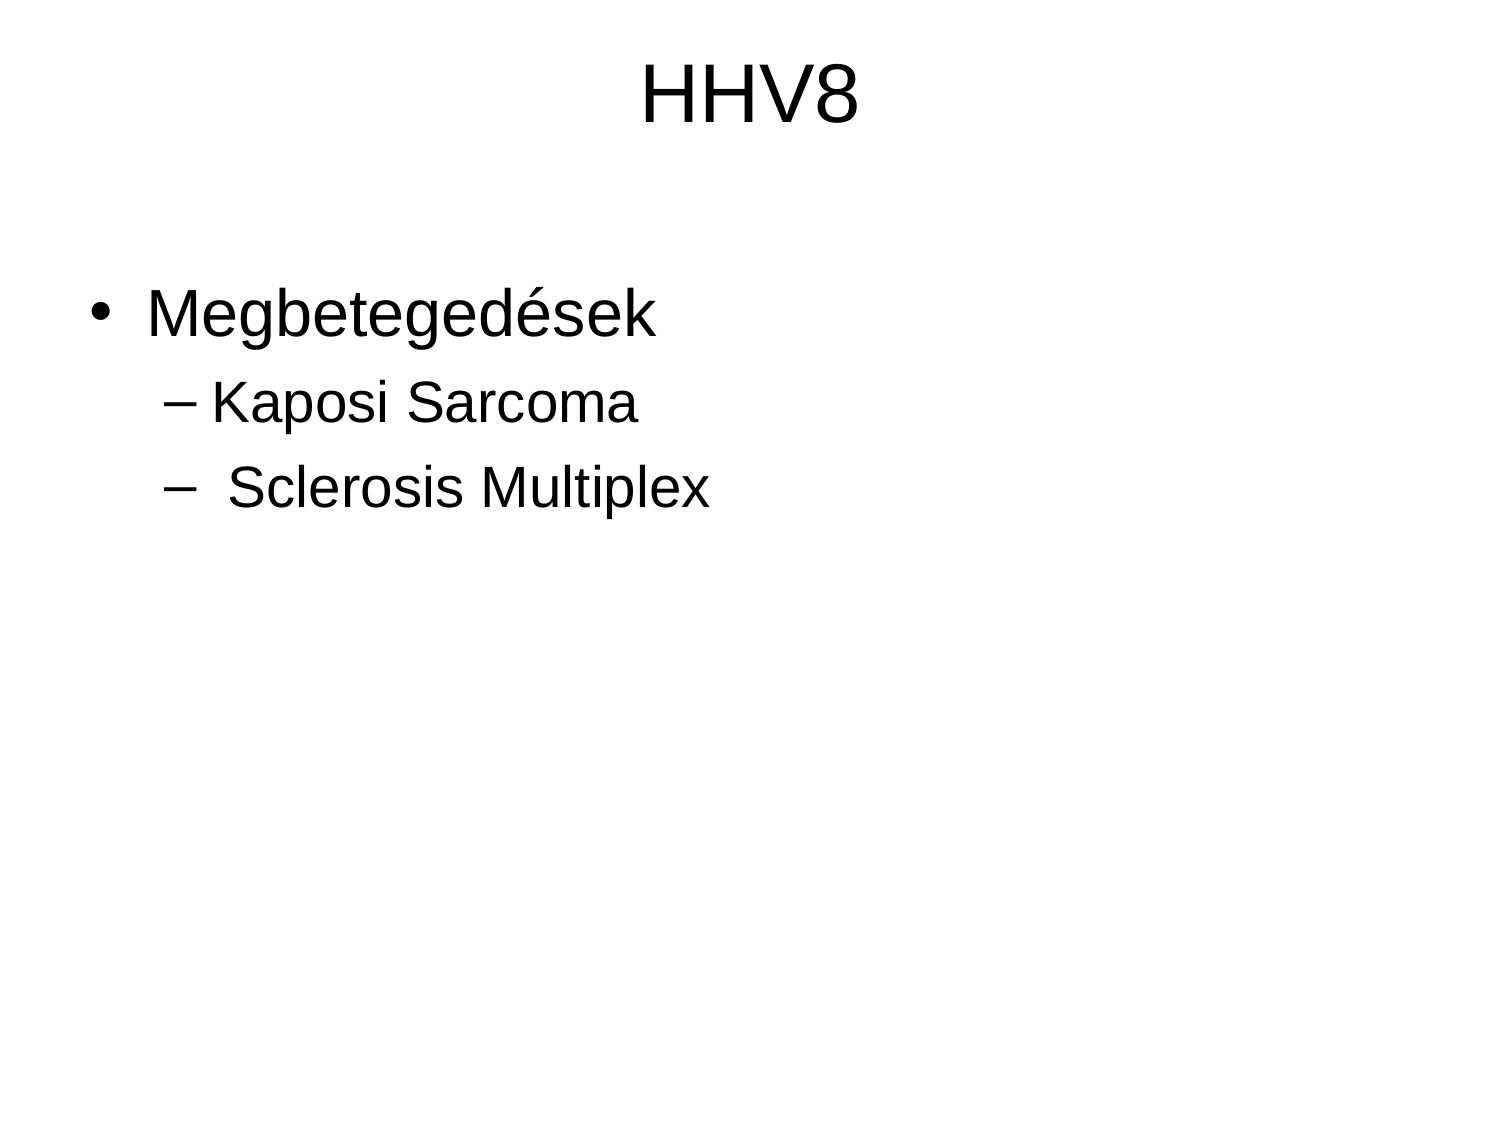

# HHV8
Megbetegedések
Kaposi Sarcoma
 Sclerosis Multiplex